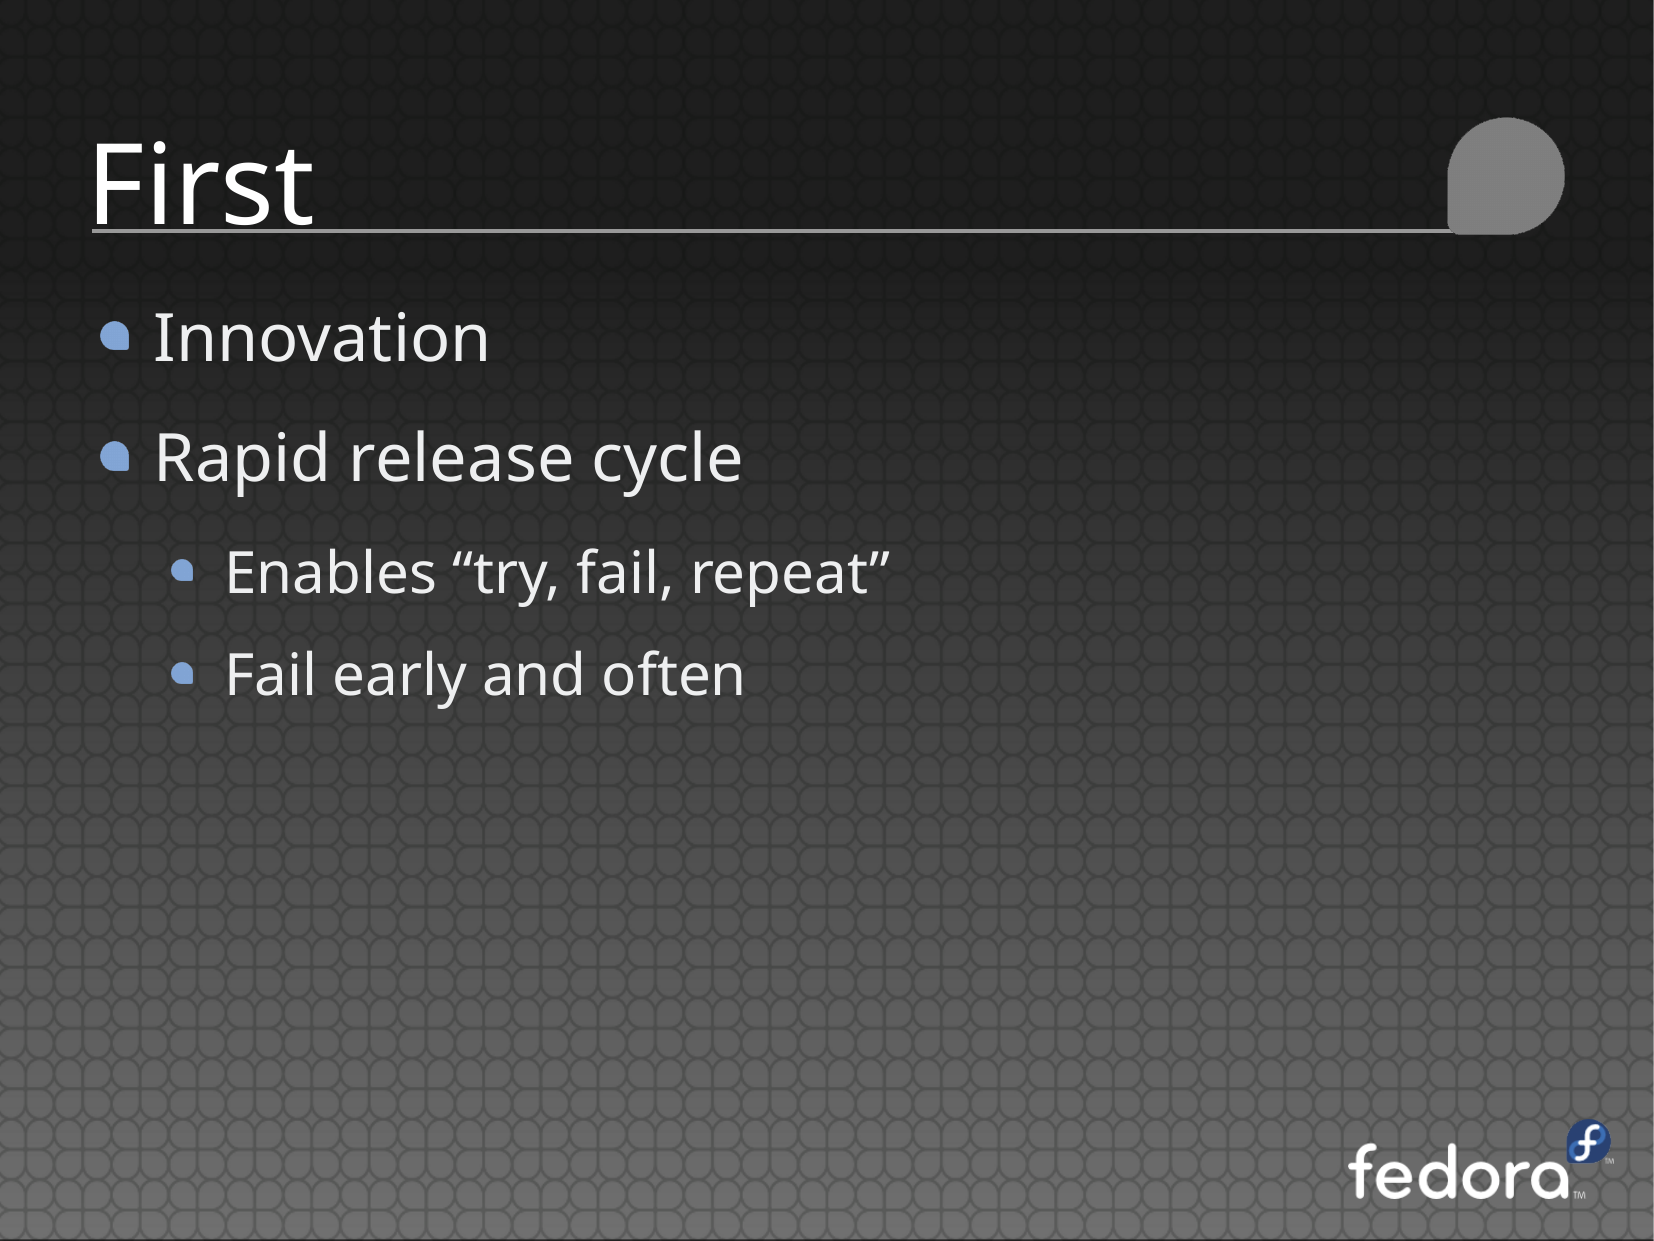

# First
Innovation
Rapid release cycle
Enables “try, fail, repeat”
Fail early and often